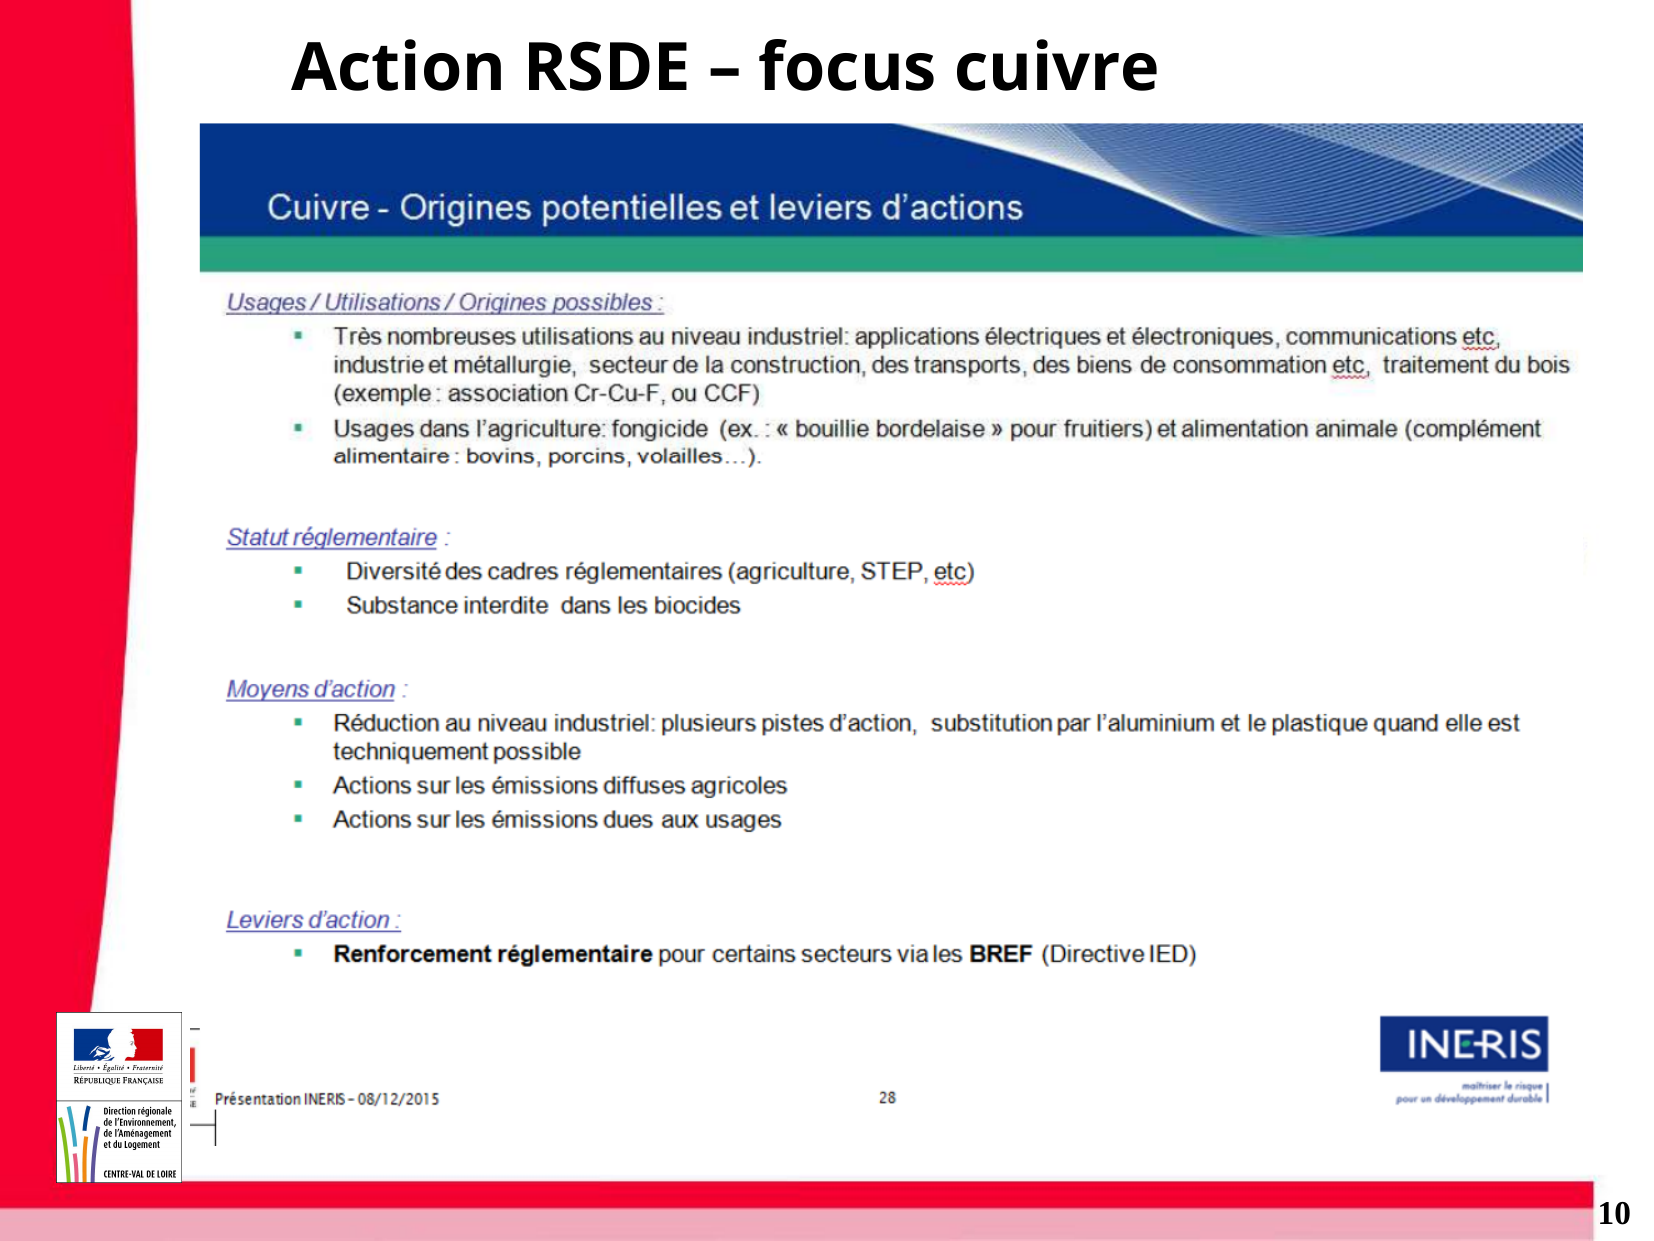

Action RSDE – focus cuivre
(GT national)
10